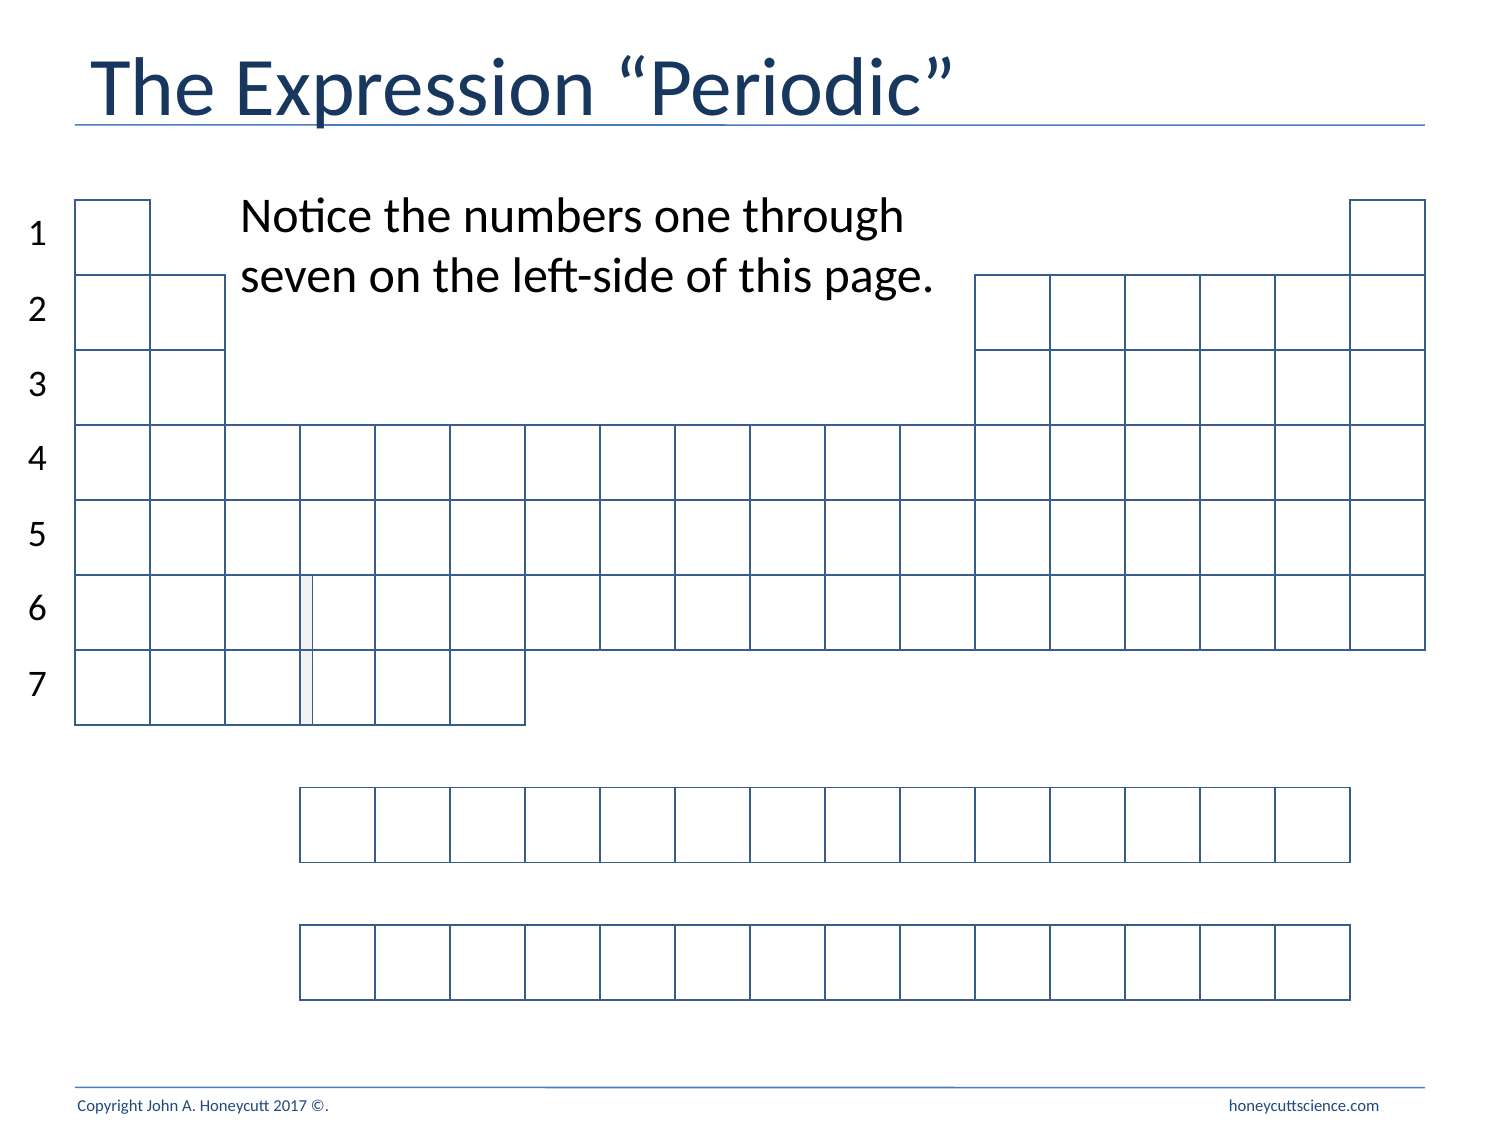

# The Expression “Periodic”
Notice the numbers one through seven on the left-side of this page.
1
2
3
4
5
6
7